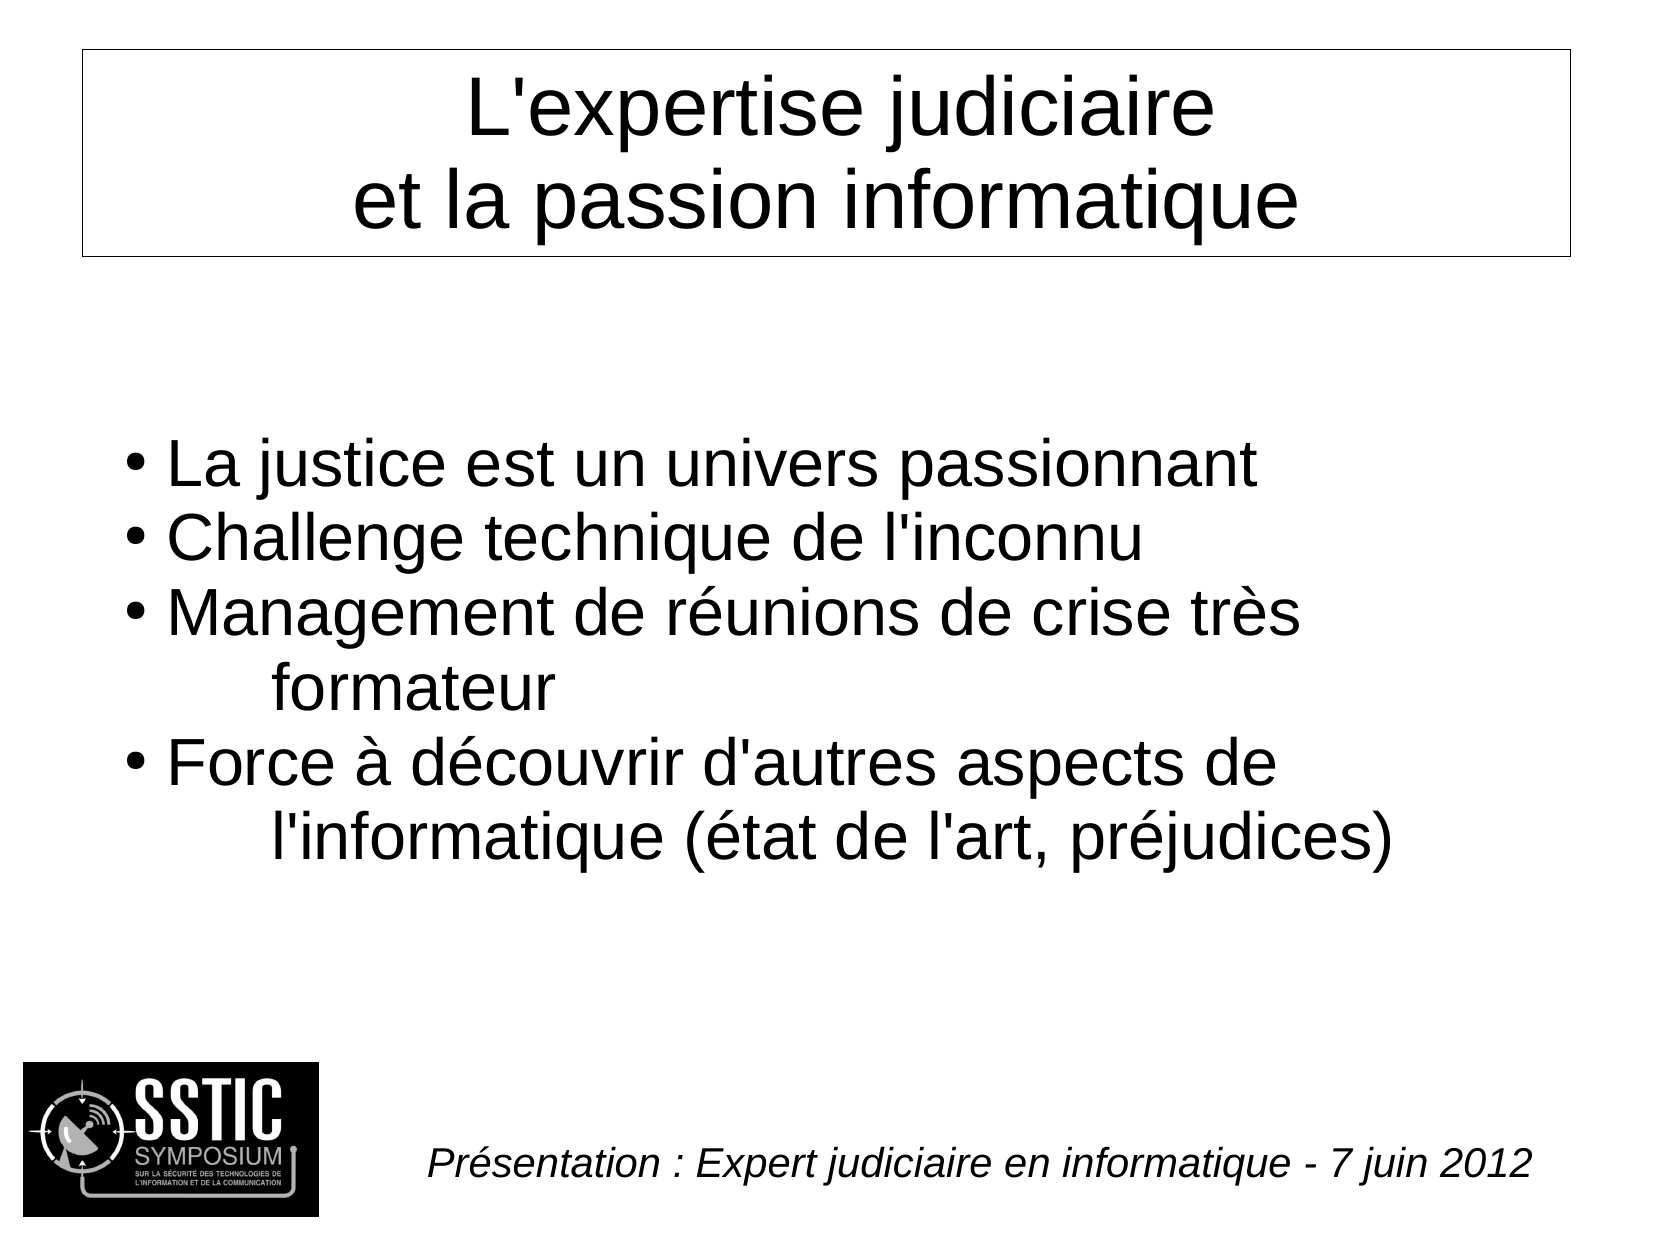

# L'expertise judiciaire et la passion informatique
 La justice est un univers passionnant
 Challenge technique de l'inconnu
 Management de réunions de crise très 					formateur
 Force à découvrir d'autres aspects de 						l'informatique (état de l'art, préjudices)
Présentation : Expert judiciaire en informatique - 7 juin 2012